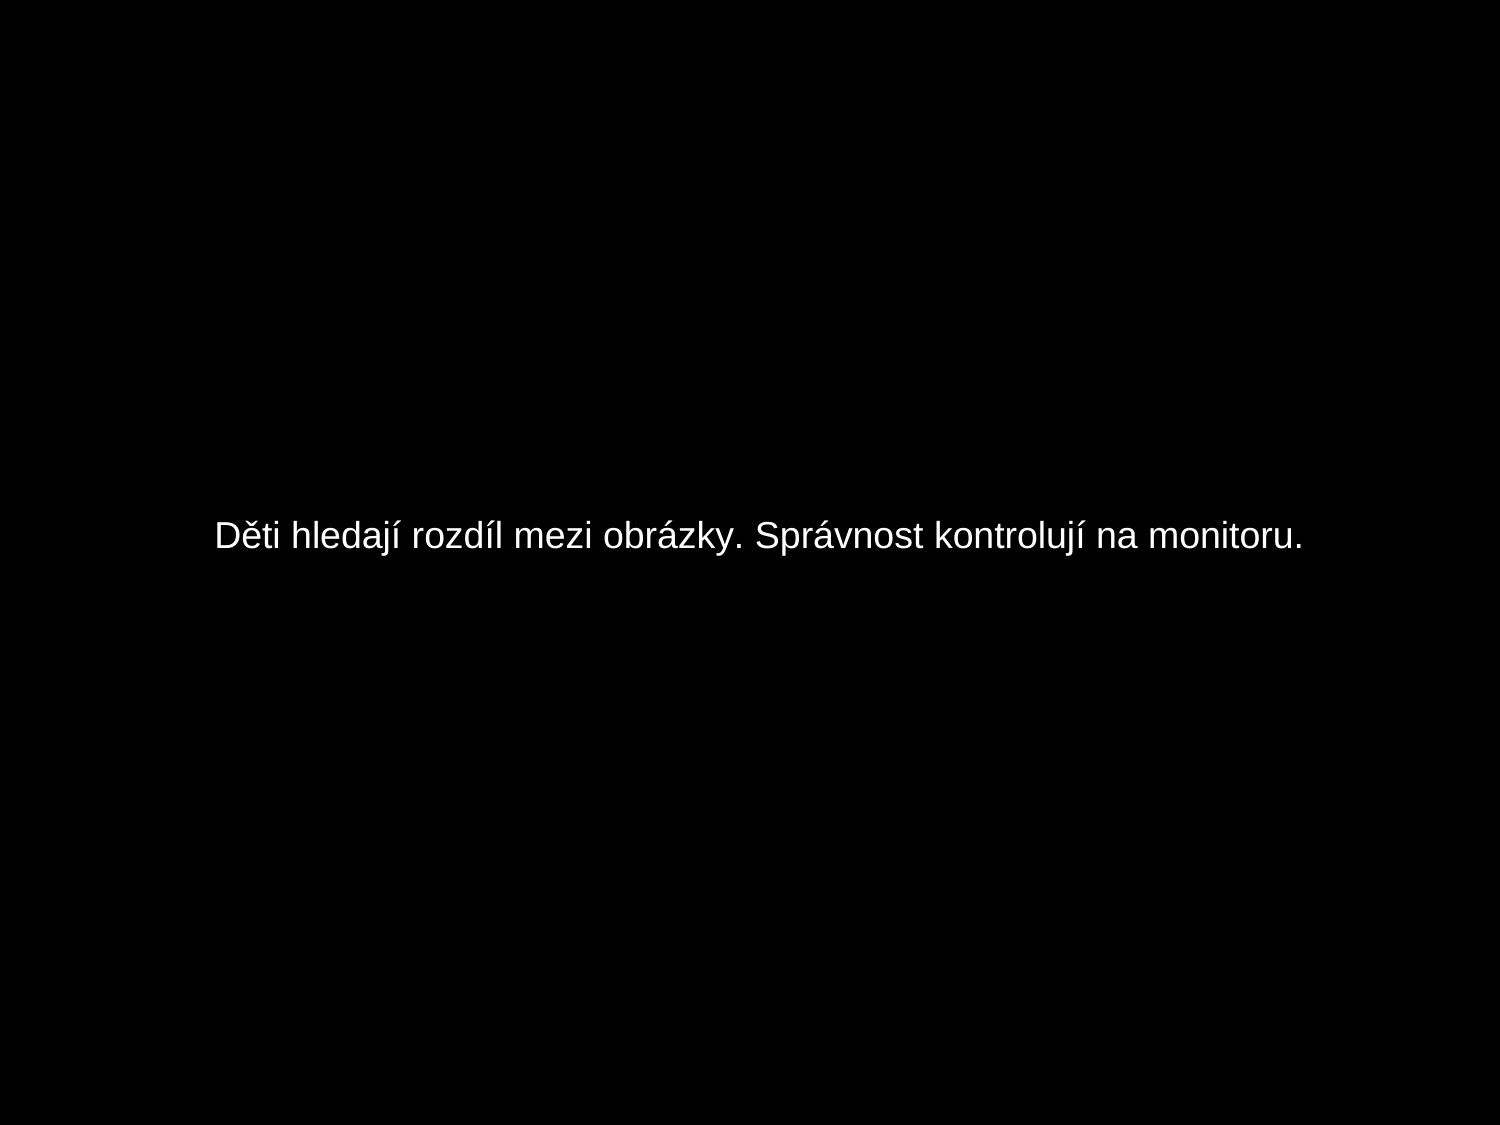

Děti hledají rozdíl mezi obrázky. Správnost kontrolují na monitoru.